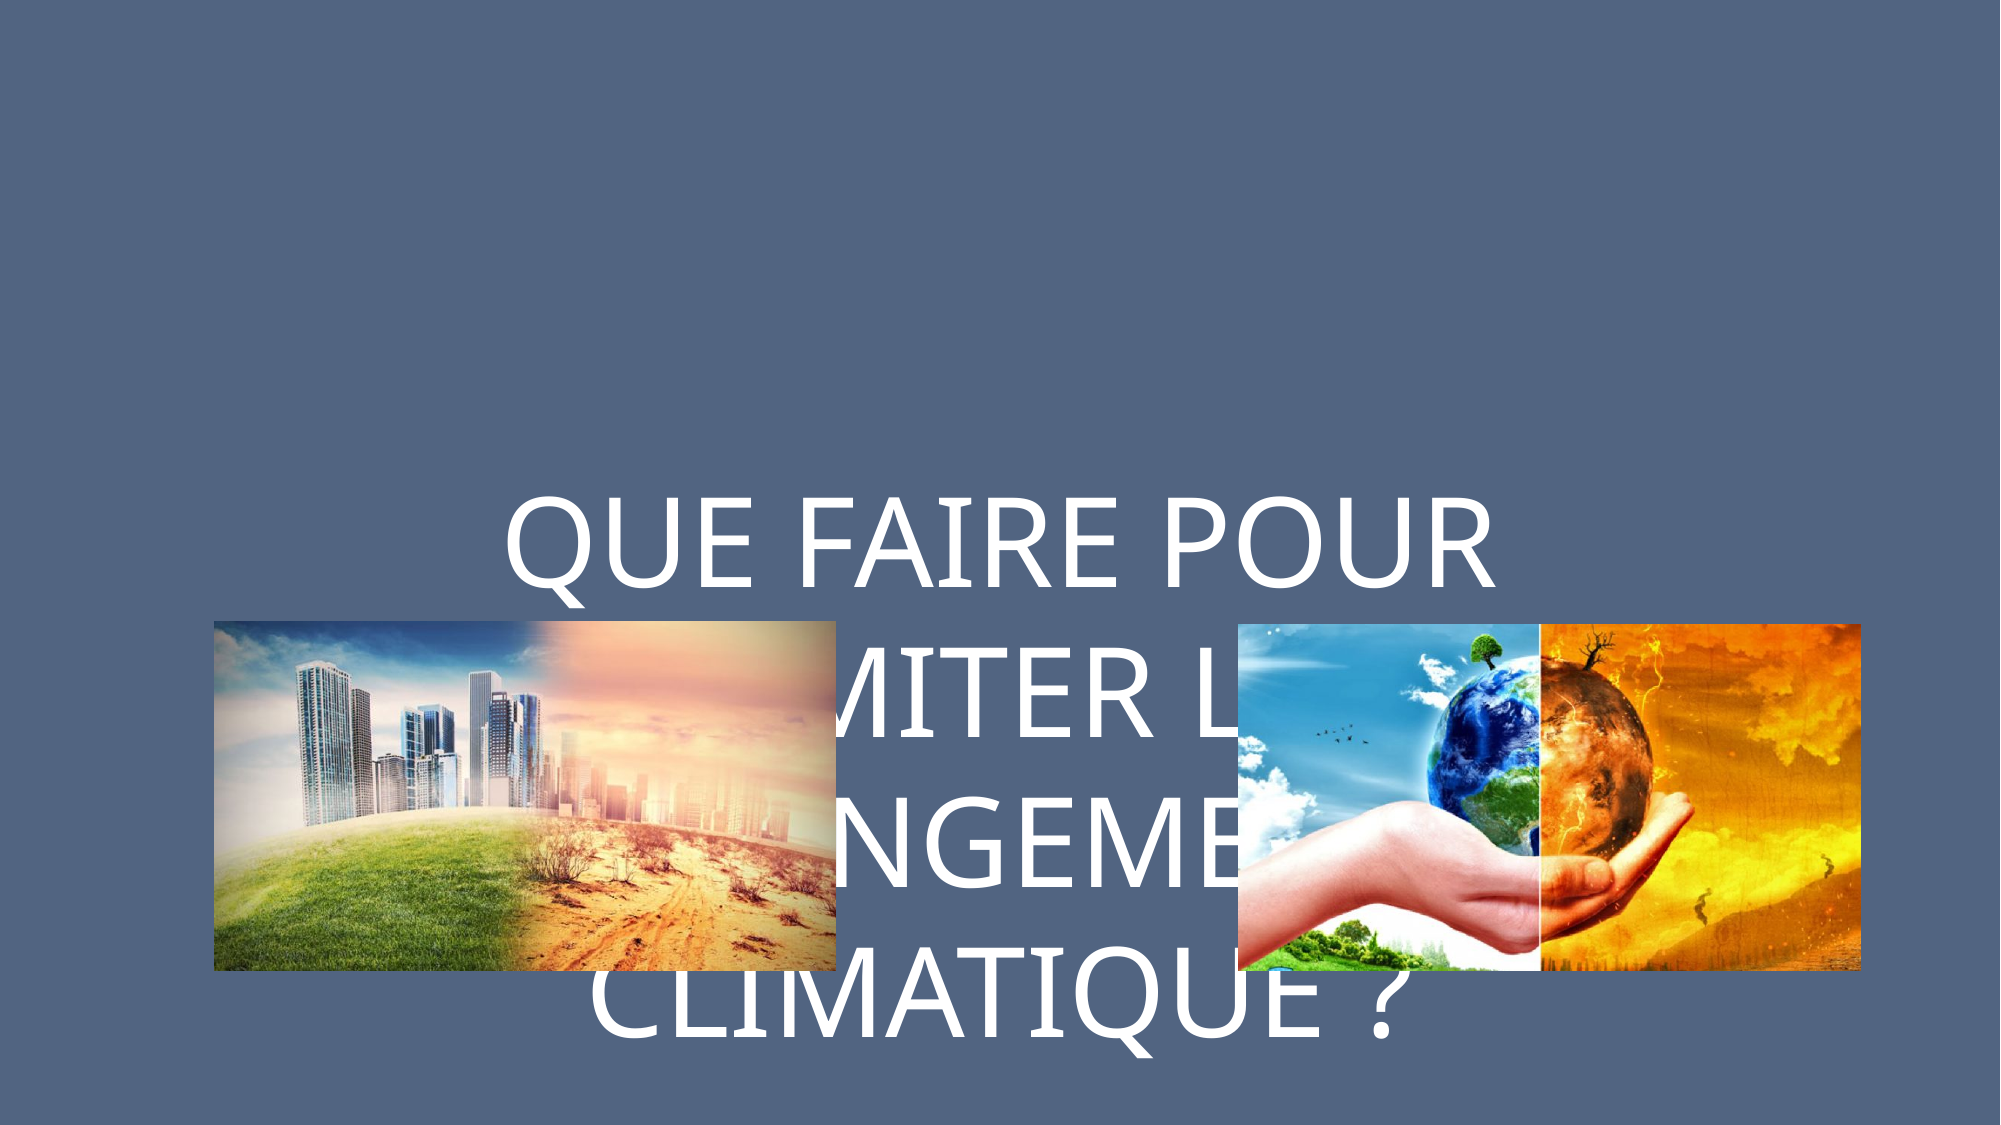

# QUE FAIRE POUR LIMITER LE CHANGEMENT CLIMATIQUE ?